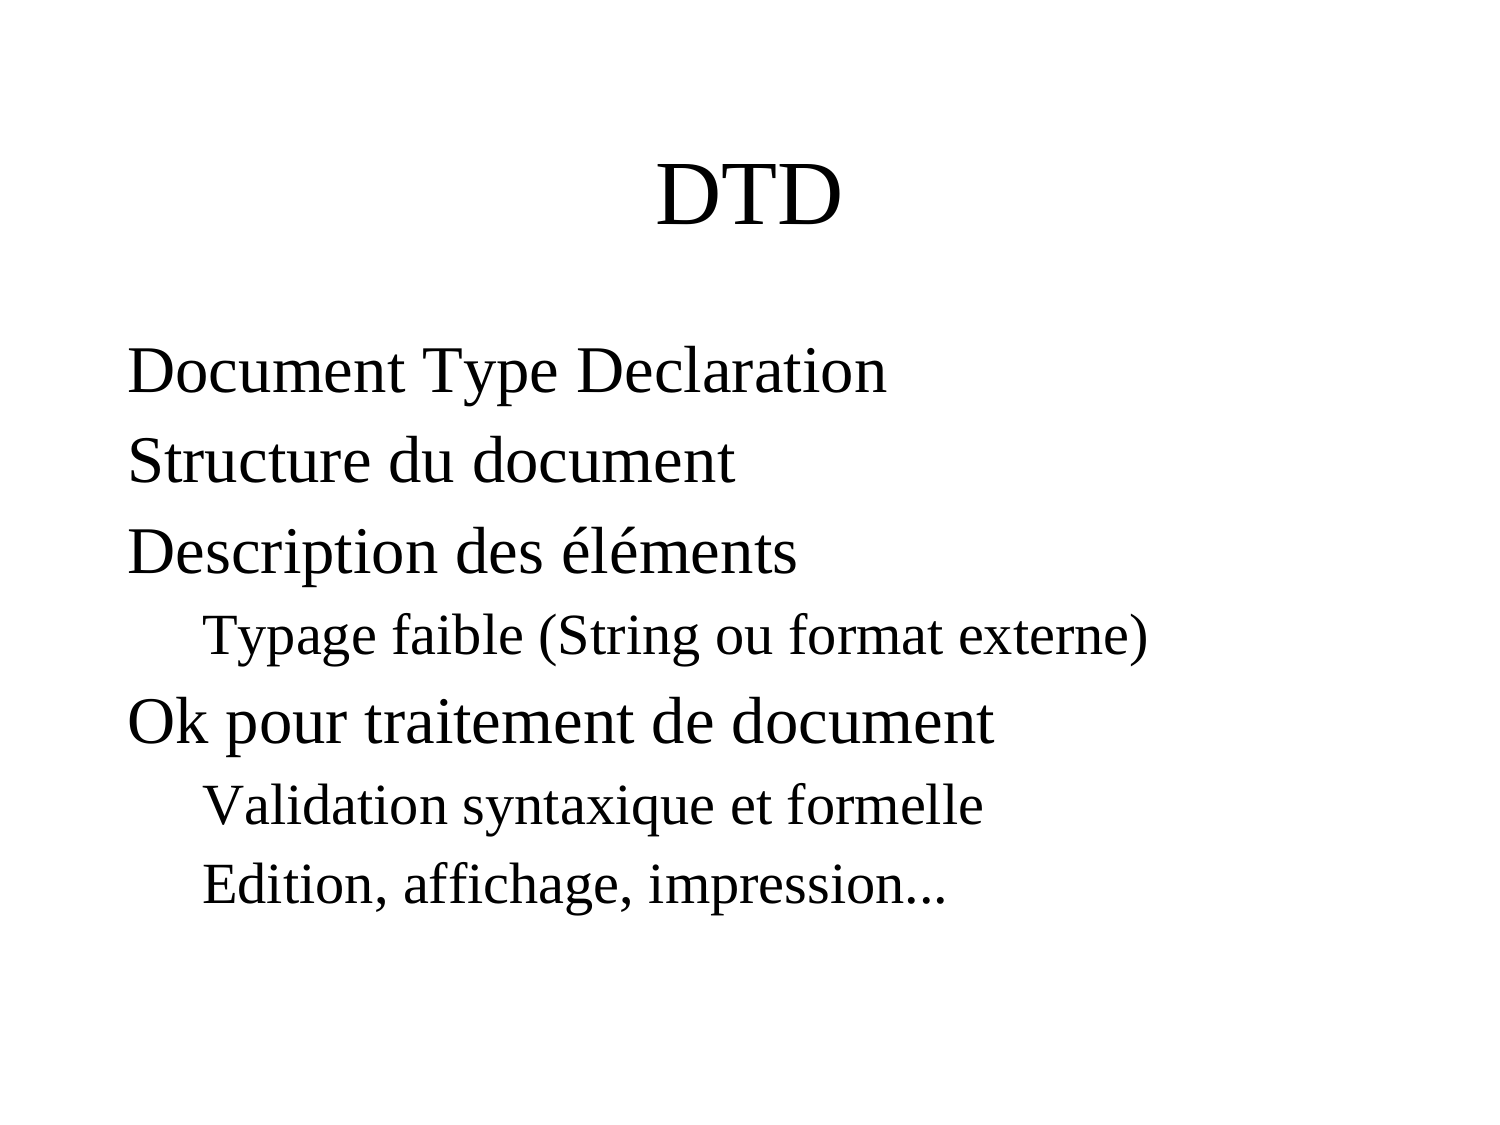

# DTD
Document Type Declaration
Structure du document
Description des éléments
Typage faible (String ou format externe)
Ok pour traitement de document
Validation syntaxique et formelle
Edition, affichage, impression...